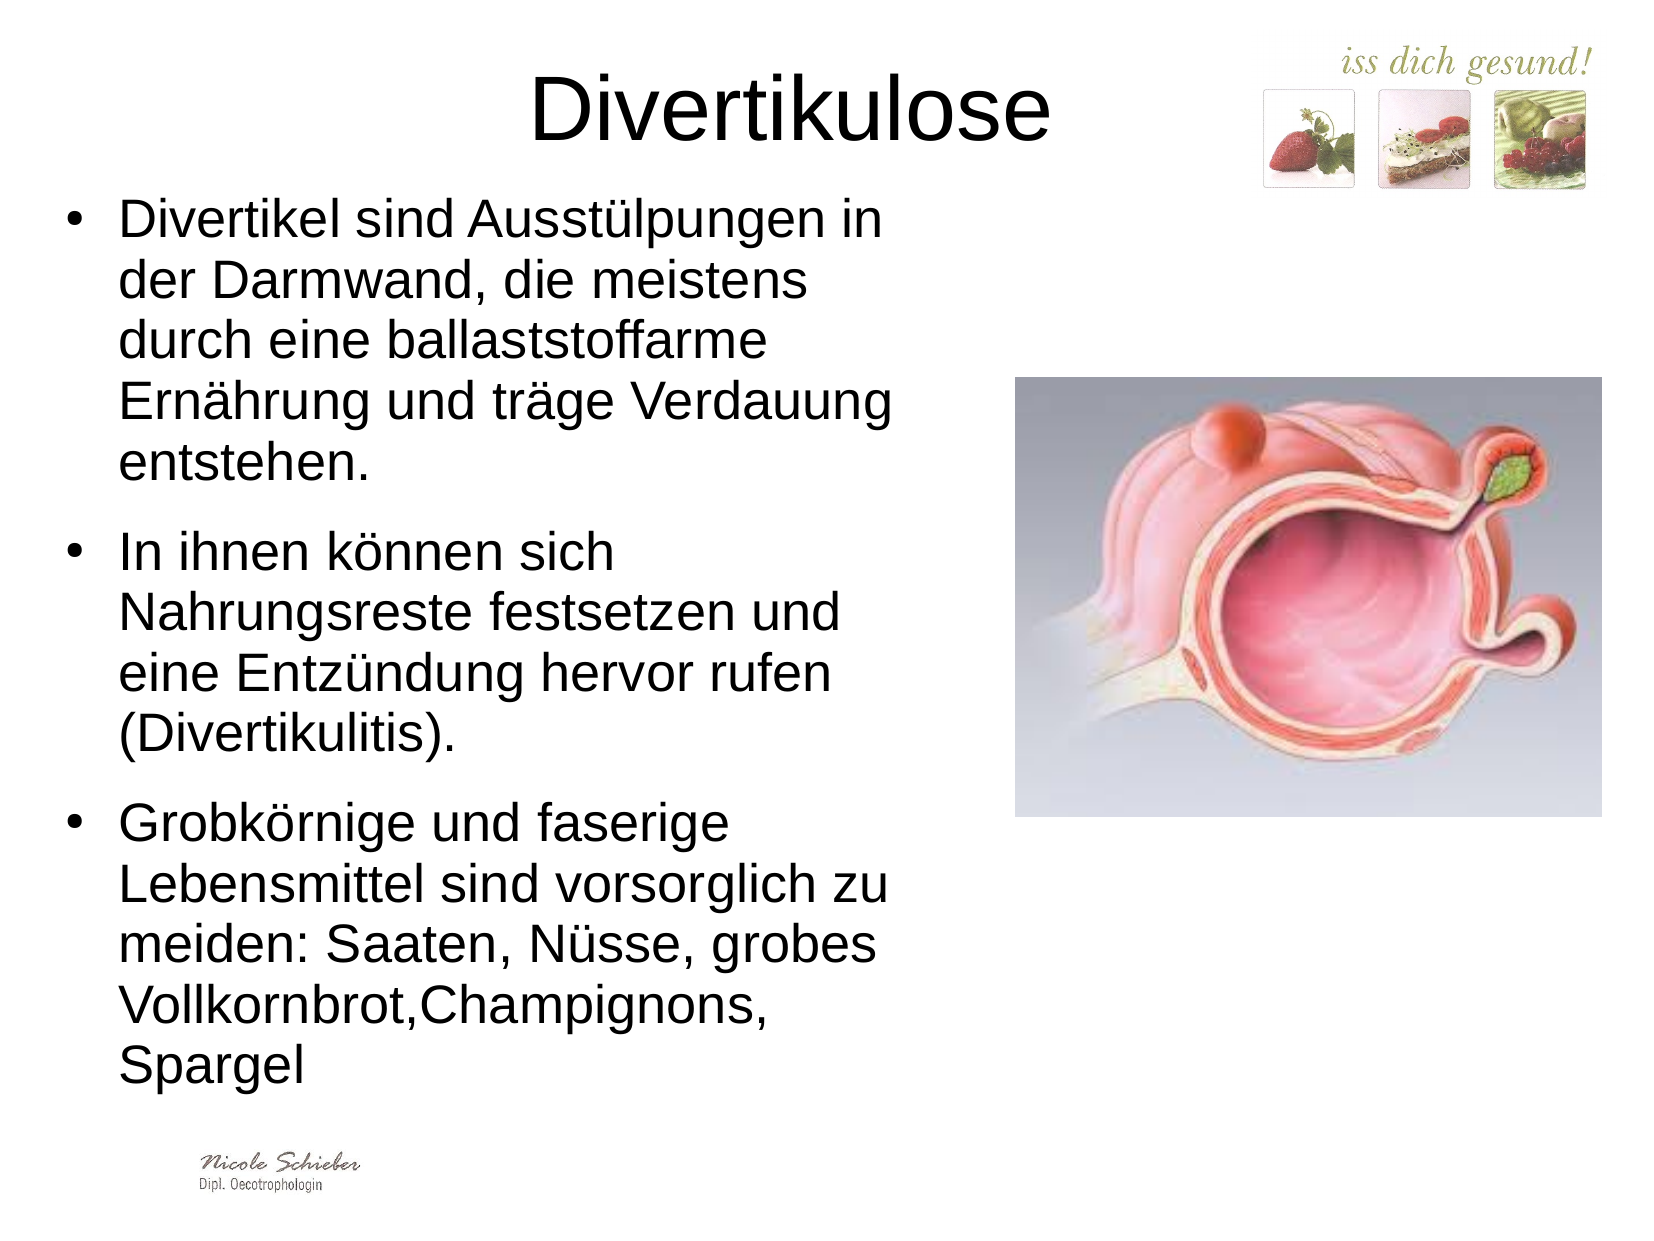

# Divertikulose
Divertikel sind Ausstülpungen in der Darmwand, die meistens durch eine ballaststoffarme Ernährung und träge Verdauung entstehen.
In ihnen können sich Nahrungsreste festsetzen und eine Entzündung hervor rufen (Divertikulitis).
Grobkörnige und faserige Lebensmittel sind vorsorglich zu meiden: Saaten, Nüsse, grobes Vollkornbrot,Champignons, Spargel